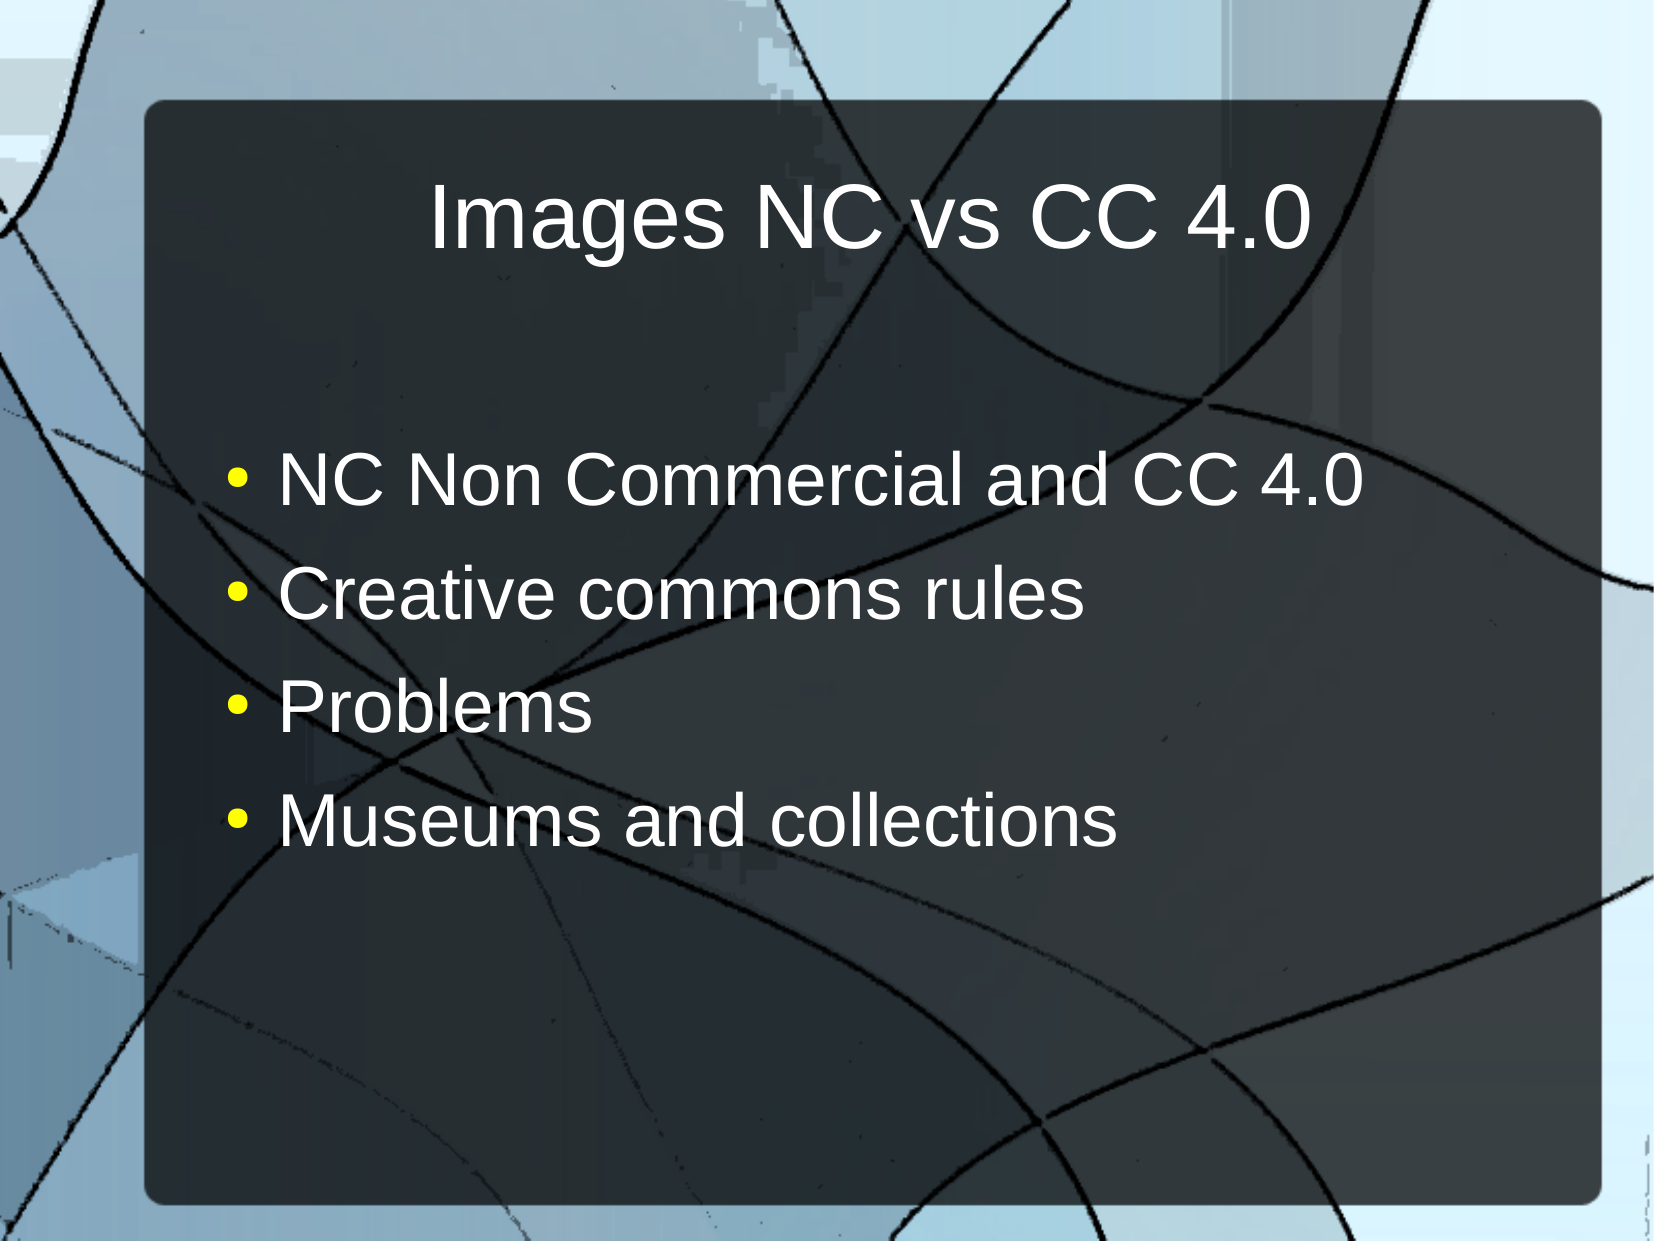

# Images NC vs CC 4.0
NC Non Commercial and CC 4.0
Creative commons rules
Problems
Museums and collections